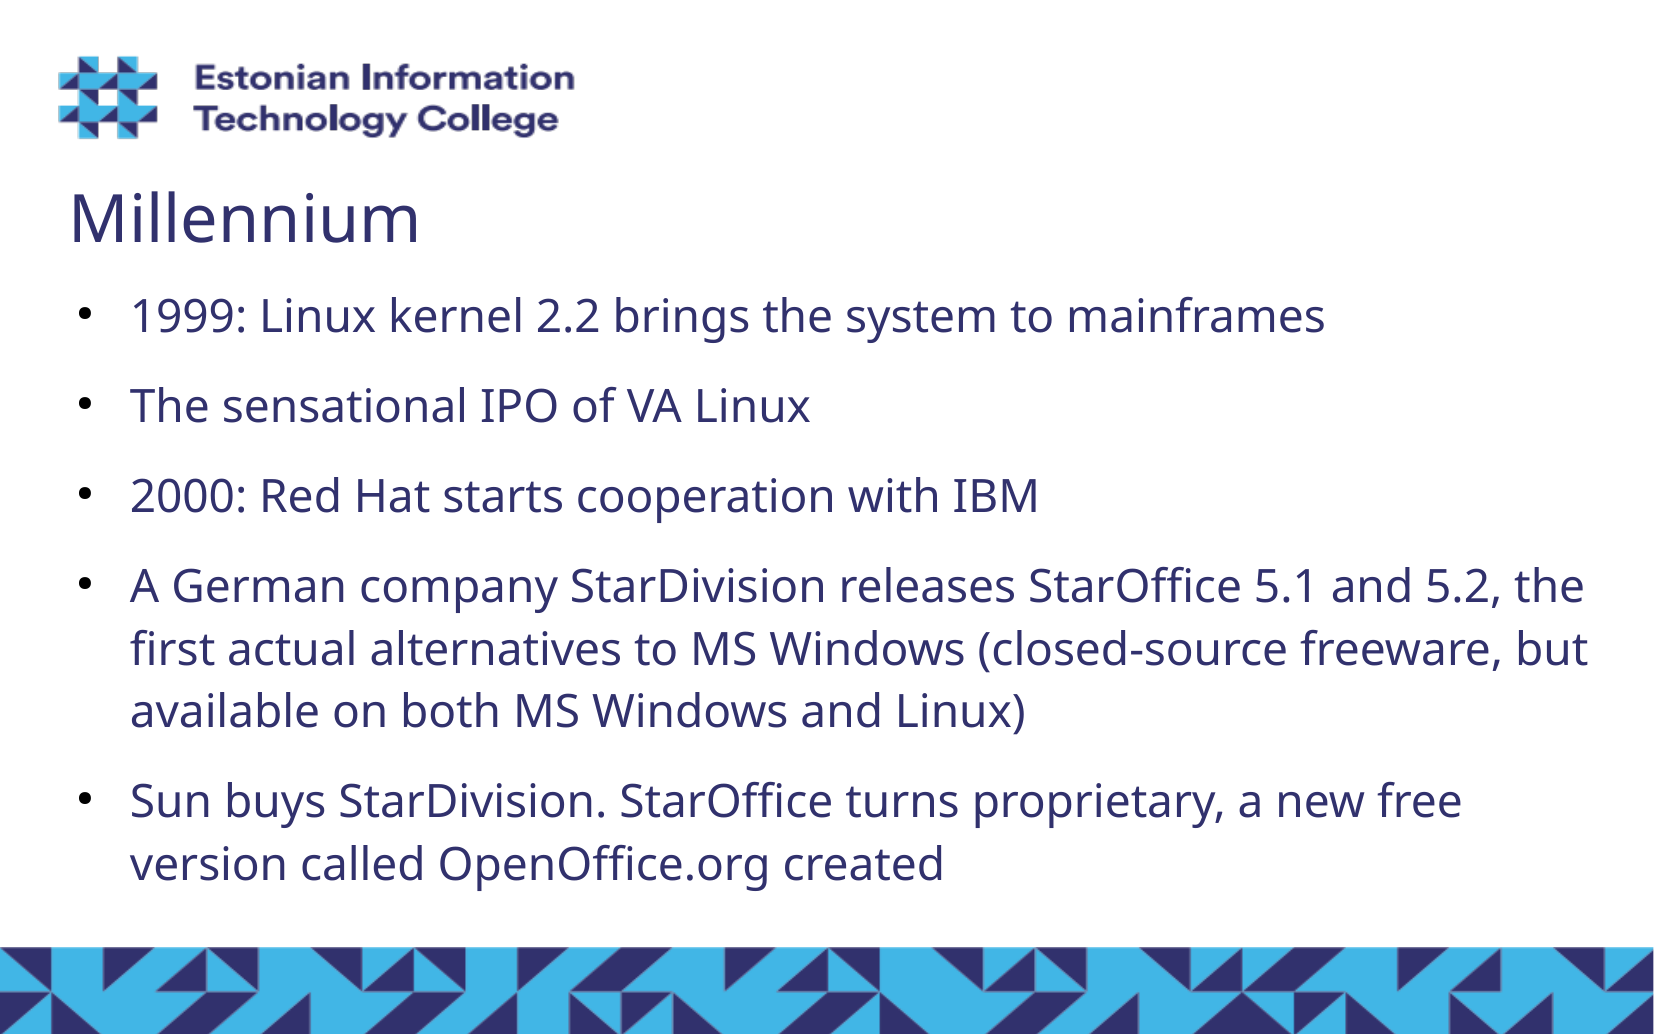

# Millennium
1999: Linux kernel 2.2 brings the system to mainframes
The sensational IPO of VA Linux
2000: Red Hat starts cooperation with IBM
A German company StarDivision releases StarOffice 5.1 and 5.2, the first actual alternatives to MS Windows (closed-source freeware, but available on both MS Windows and Linux)
Sun buys StarDivision. StarOffice turns proprietary, a new free version called OpenOffice.org created